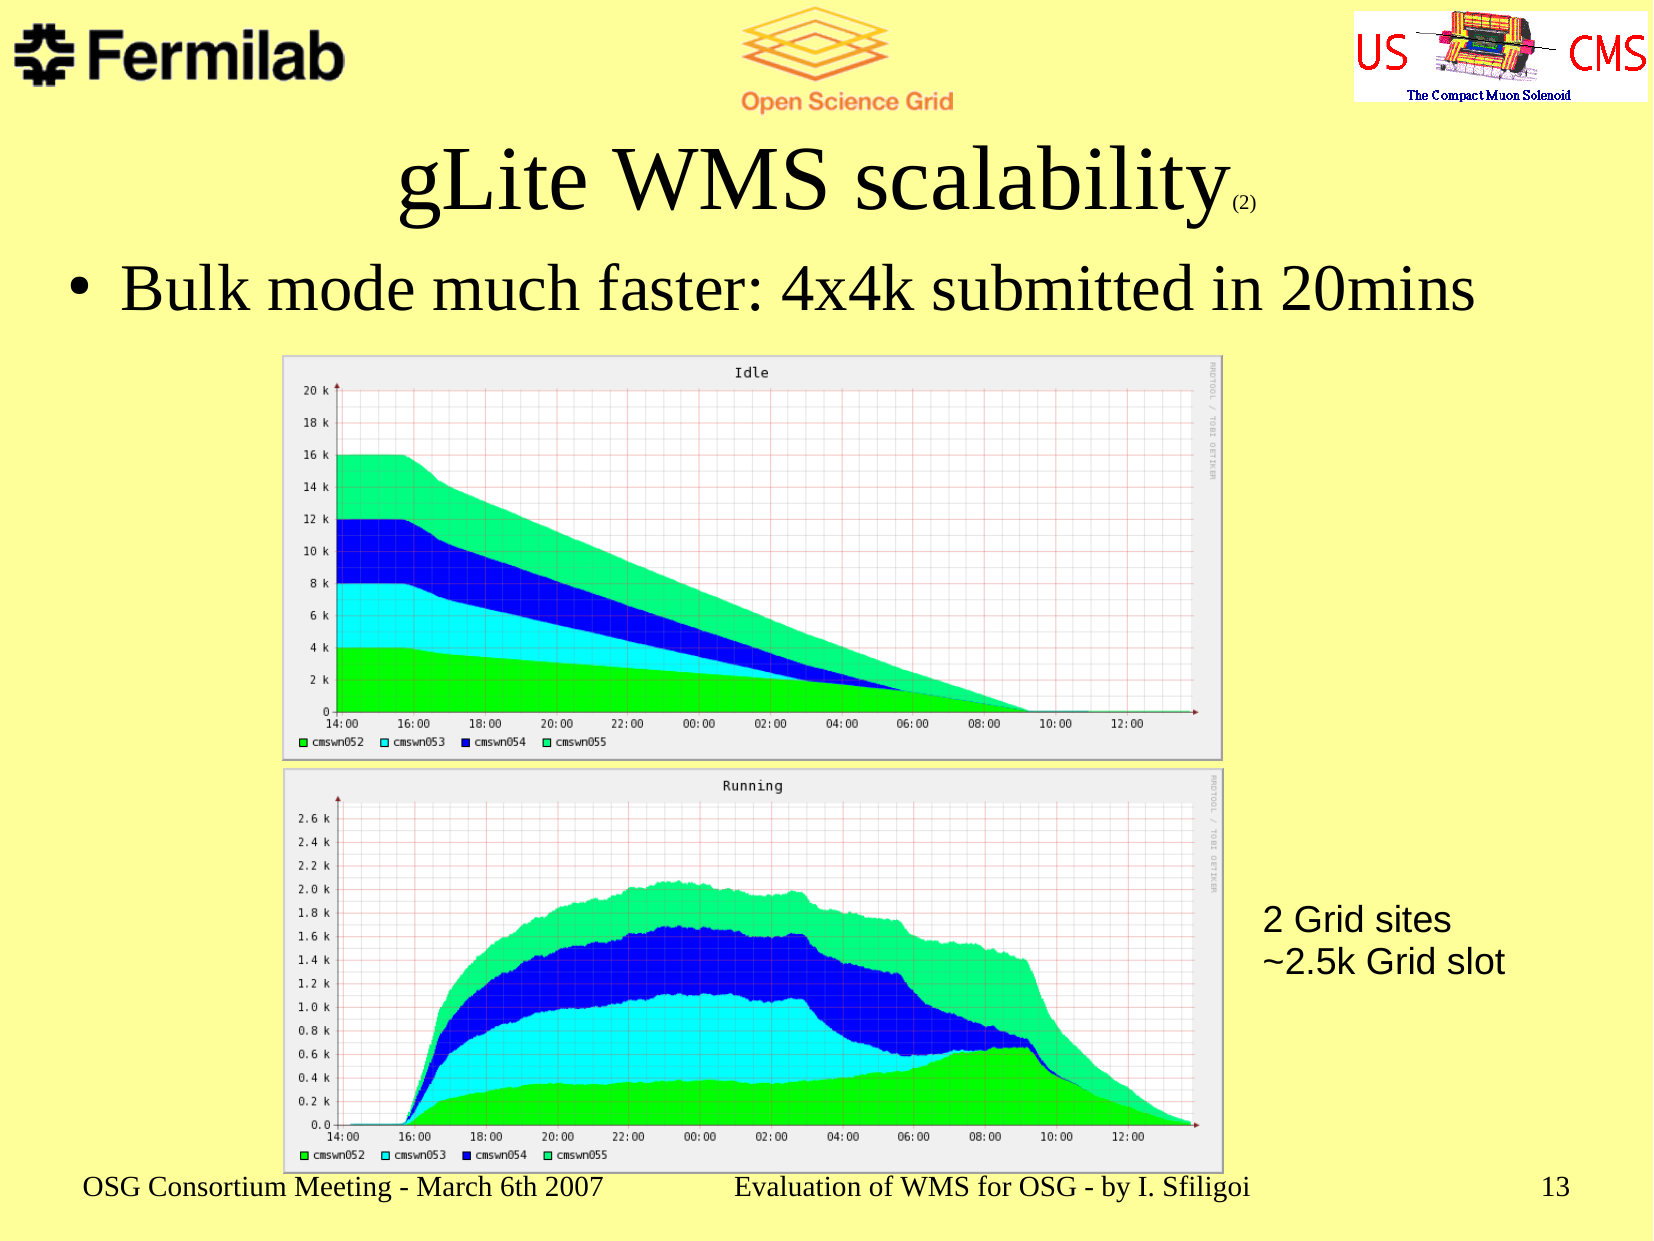

# gLite WMS scalability(2)
Bulk mode much faster: 4x4k submitted in 20mins
2 Grid sites
~2.5k Grid slot
OSG Consortium Meeting - March 6th 2007
Evaluation of WMS for OSG - by I. Sfiligoi
13